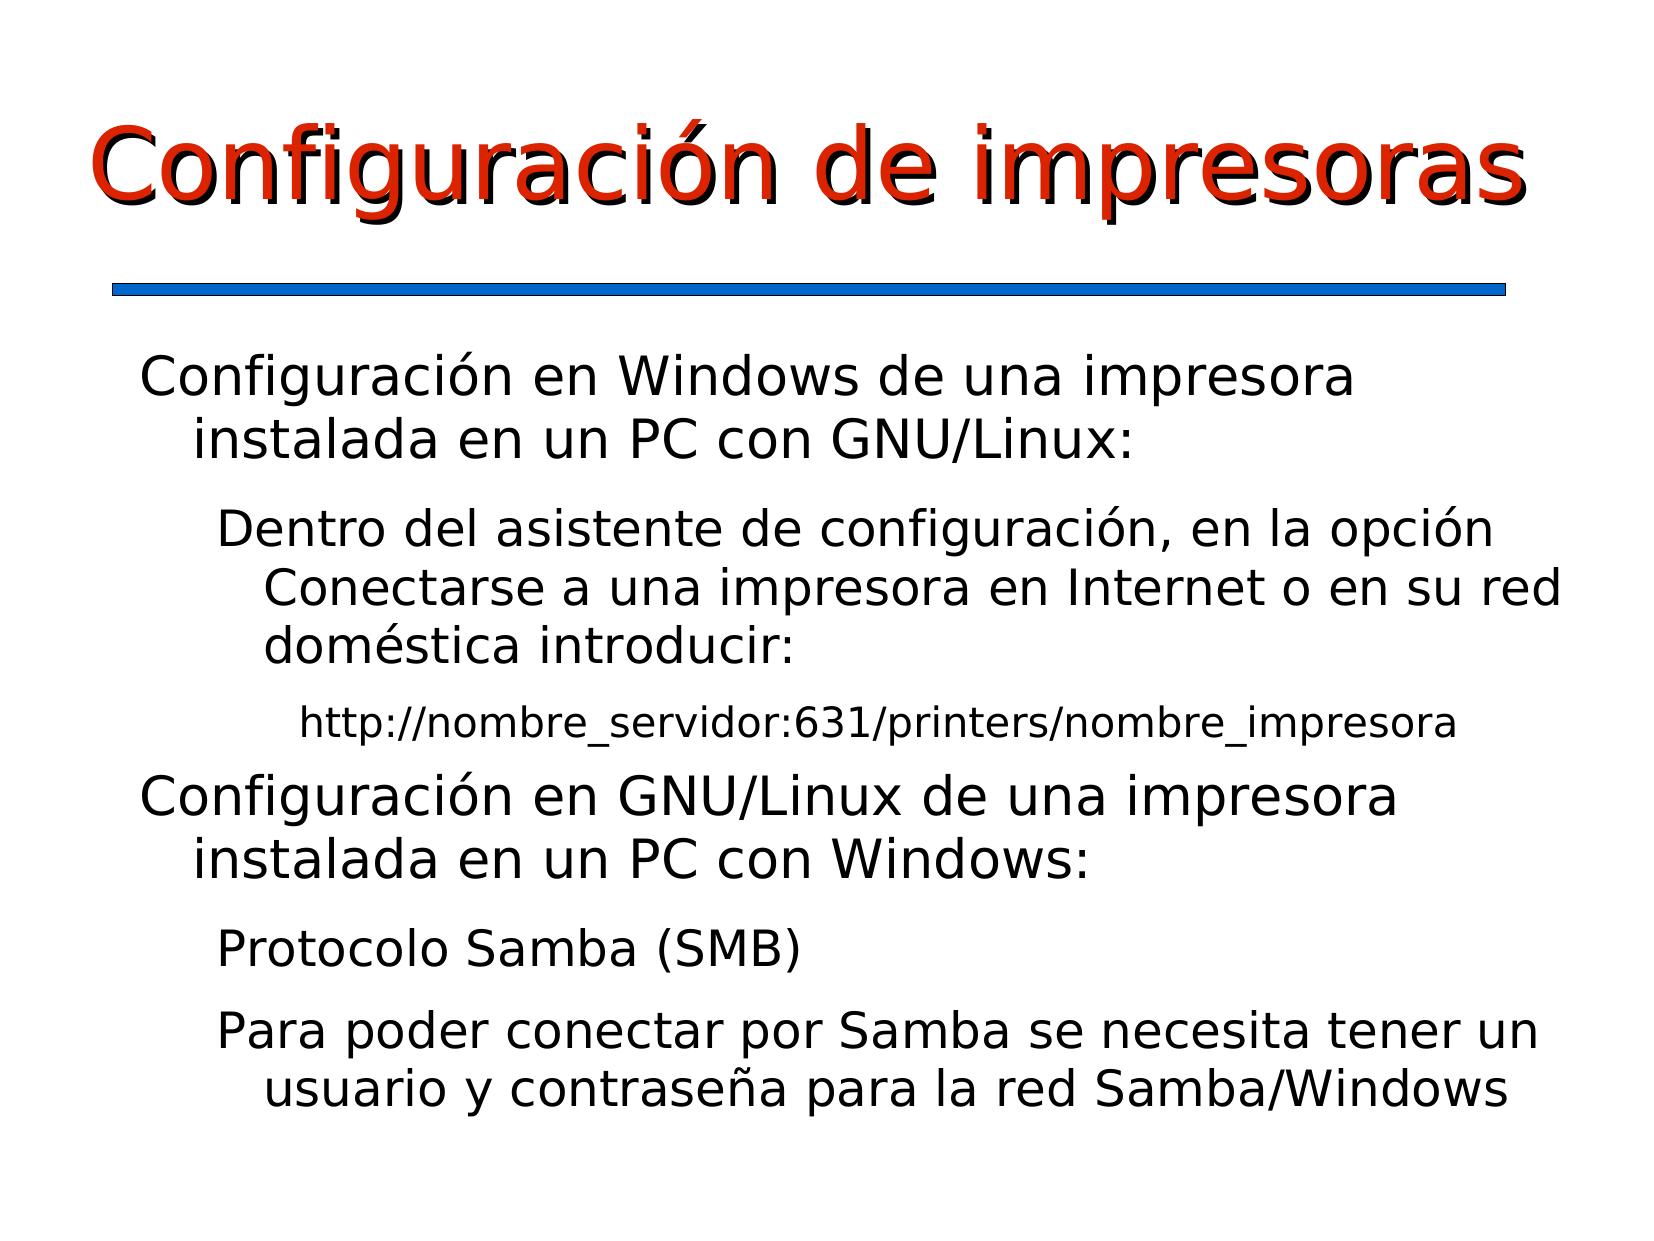

Configuración de impresoras
# Configuración en Windows de una impresora instalada en un PC con GNU/Linux:
Dentro del asistente de configuración, en la opción Conectarse a una impresora en Internet o en su red doméstica introducir:
http://nombre_servidor:631/printers/nombre_impresora
Configuración en GNU/Linux de una impresora instalada en un PC con Windows:
Protocolo Samba (SMB)
Para poder conectar por Samba se necesita tener un usuario y contraseña para la red Samba/Windows